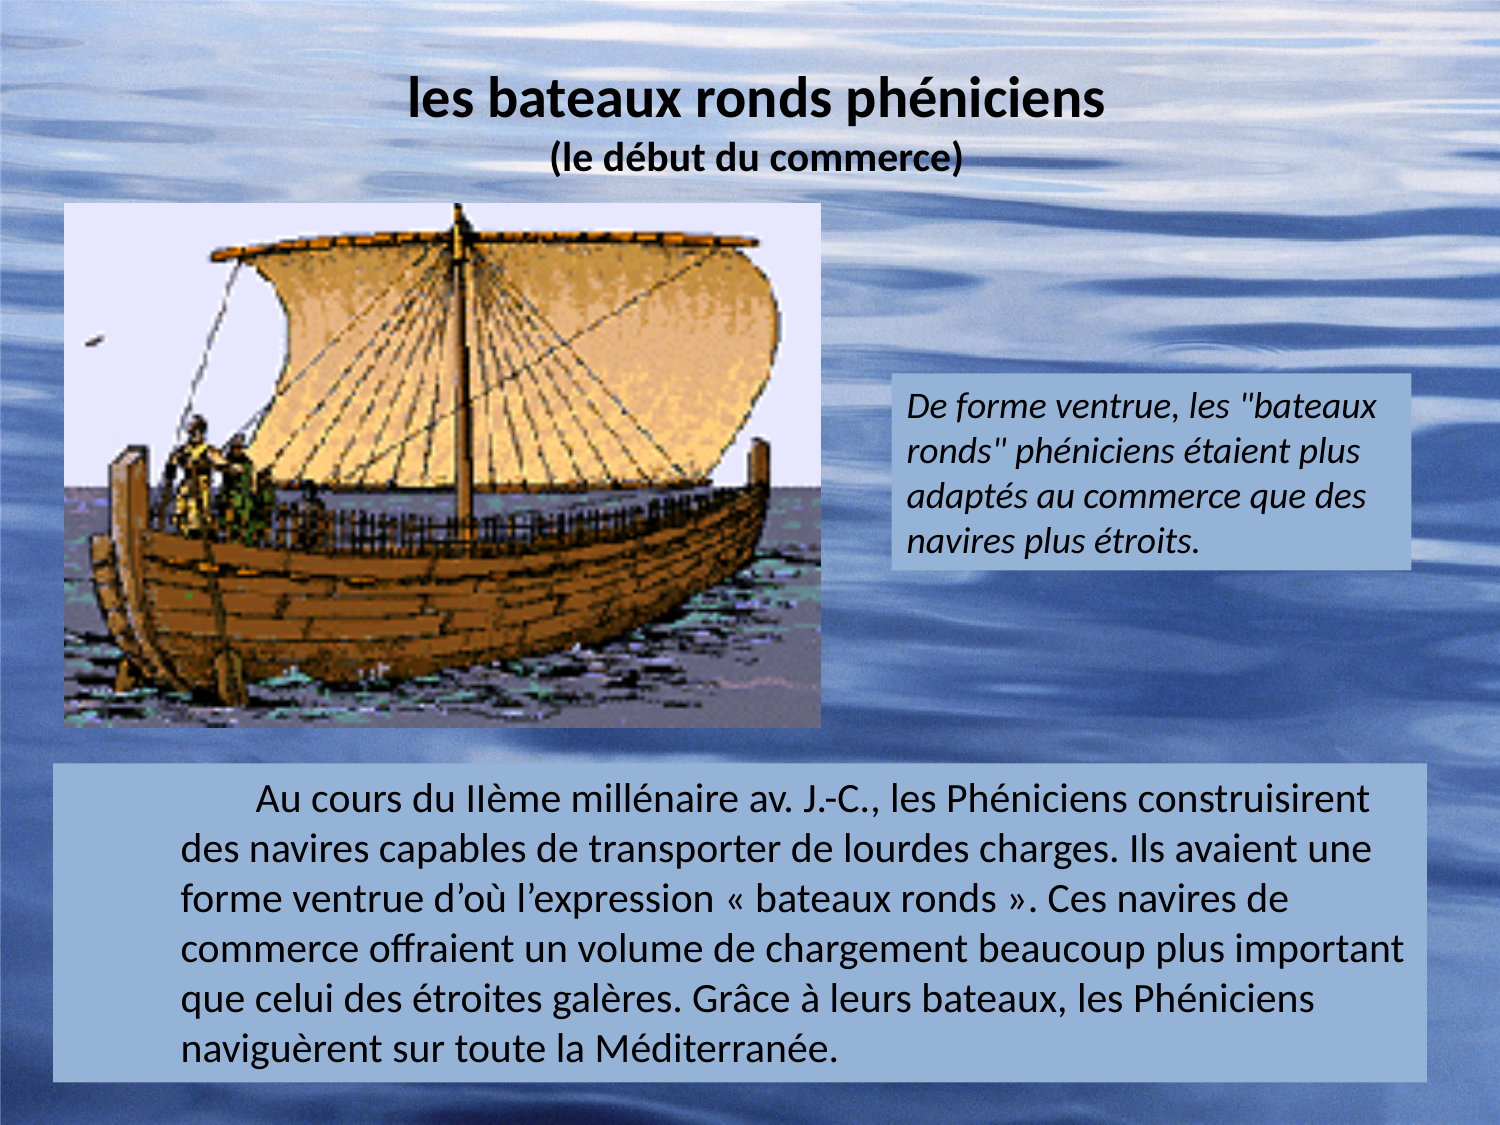

# les bateaux ronds phéniciens (le début du commerce)
De forme ventrue, les "bateaux ronds" phéniciens étaient plus adaptés au commerce que des navires plus étroits.
	Au cours du IIème millénaire av. J.-C., les Phéniciens construisirent des navires capables de transporter de lourdes charges. Ils avaient une forme ventrue d’où l’expression « bateaux ronds ». Ces navires de commerce offraient un volume de chargement beaucoup plus important que celui des étroites galères. Grâce à leurs bateaux, les Phéniciens naviguèrent sur toute la Méditerranée.